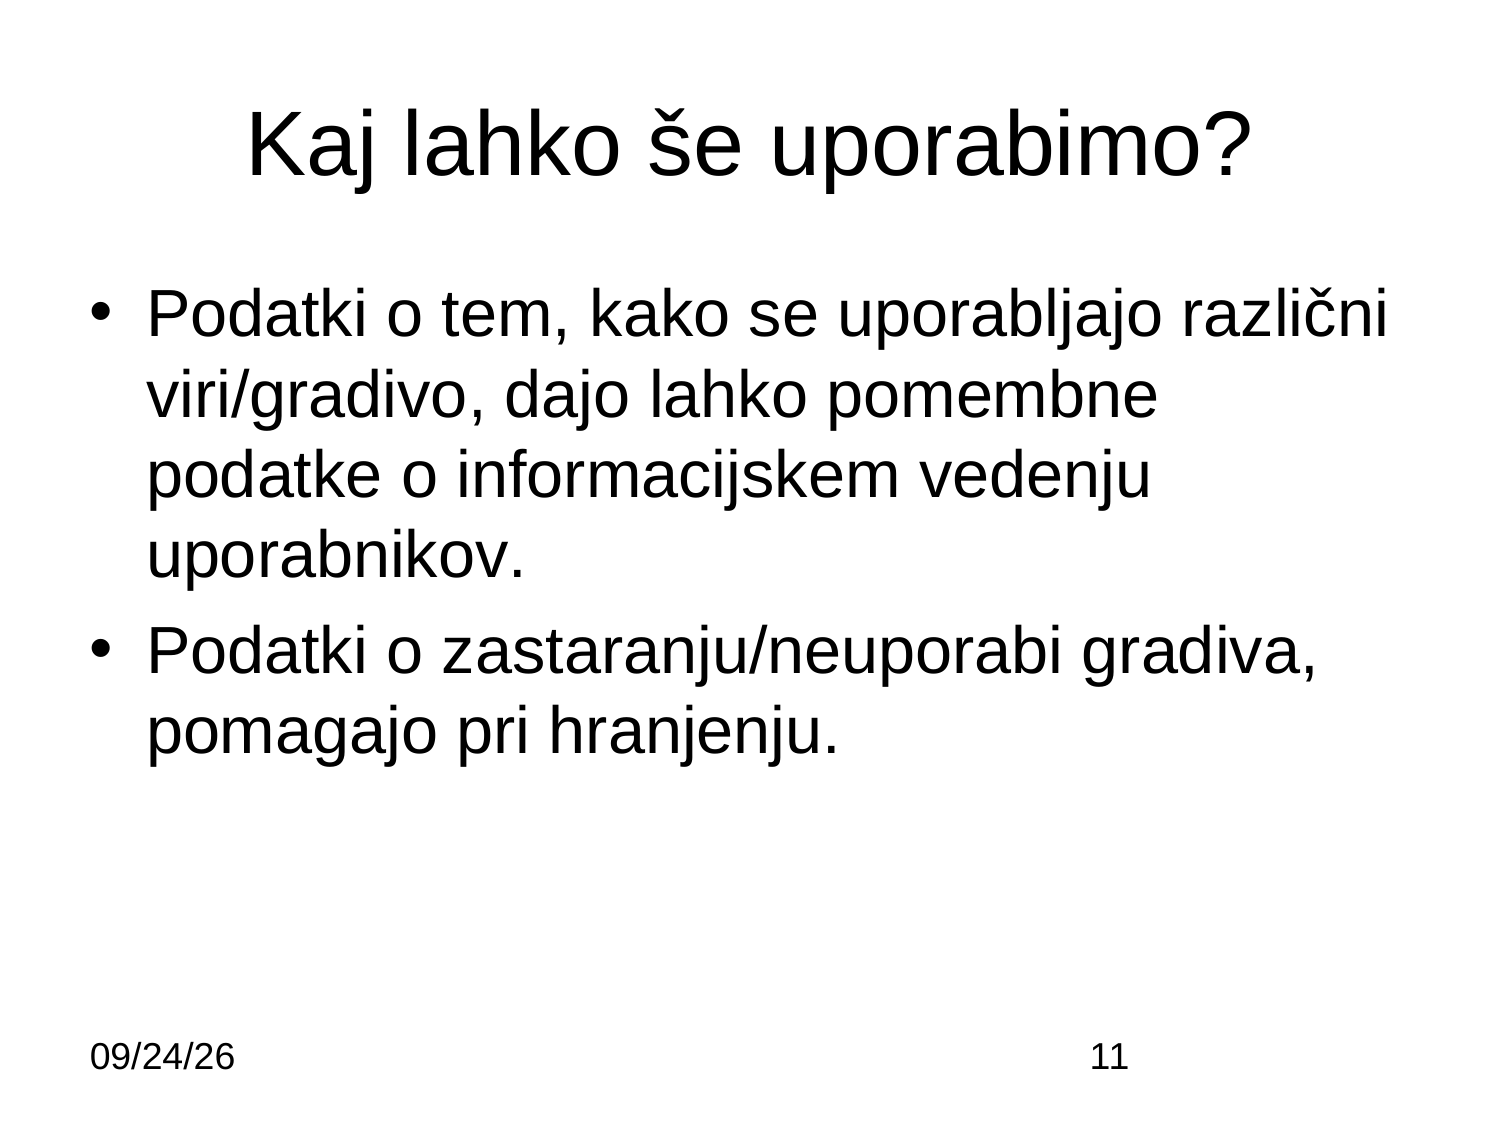

# Kaj lahko še uporabimo?
Podatki o tem, kako se uporabljajo različni viri/gradivo, dajo lahko pomembne podatke o informacijskem vedenju uporabnikov.
Podatki o zastaranju/neuporabi gradiva, pomagajo pri hranjenju.
11